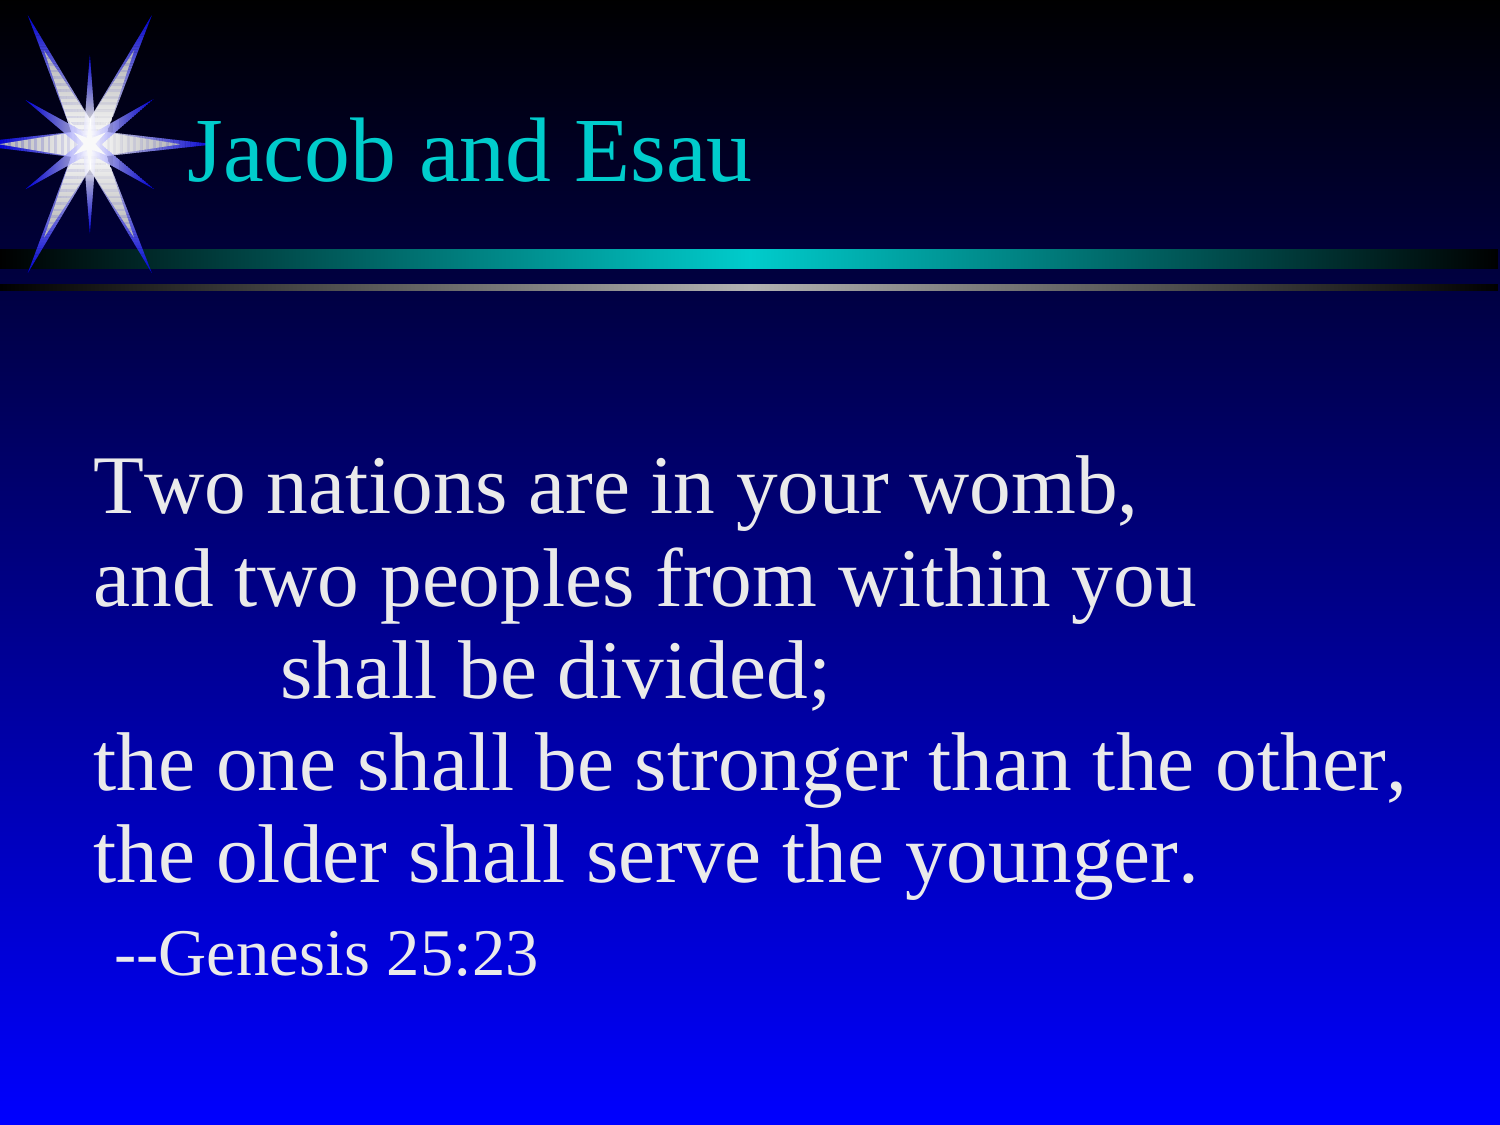

# Jacob and Esau
Two nations are in your womb,
and two peoples from within you
 shall be divided;
the one shall be stronger than the other,
the older shall serve the younger.
 --Genesis 25:23